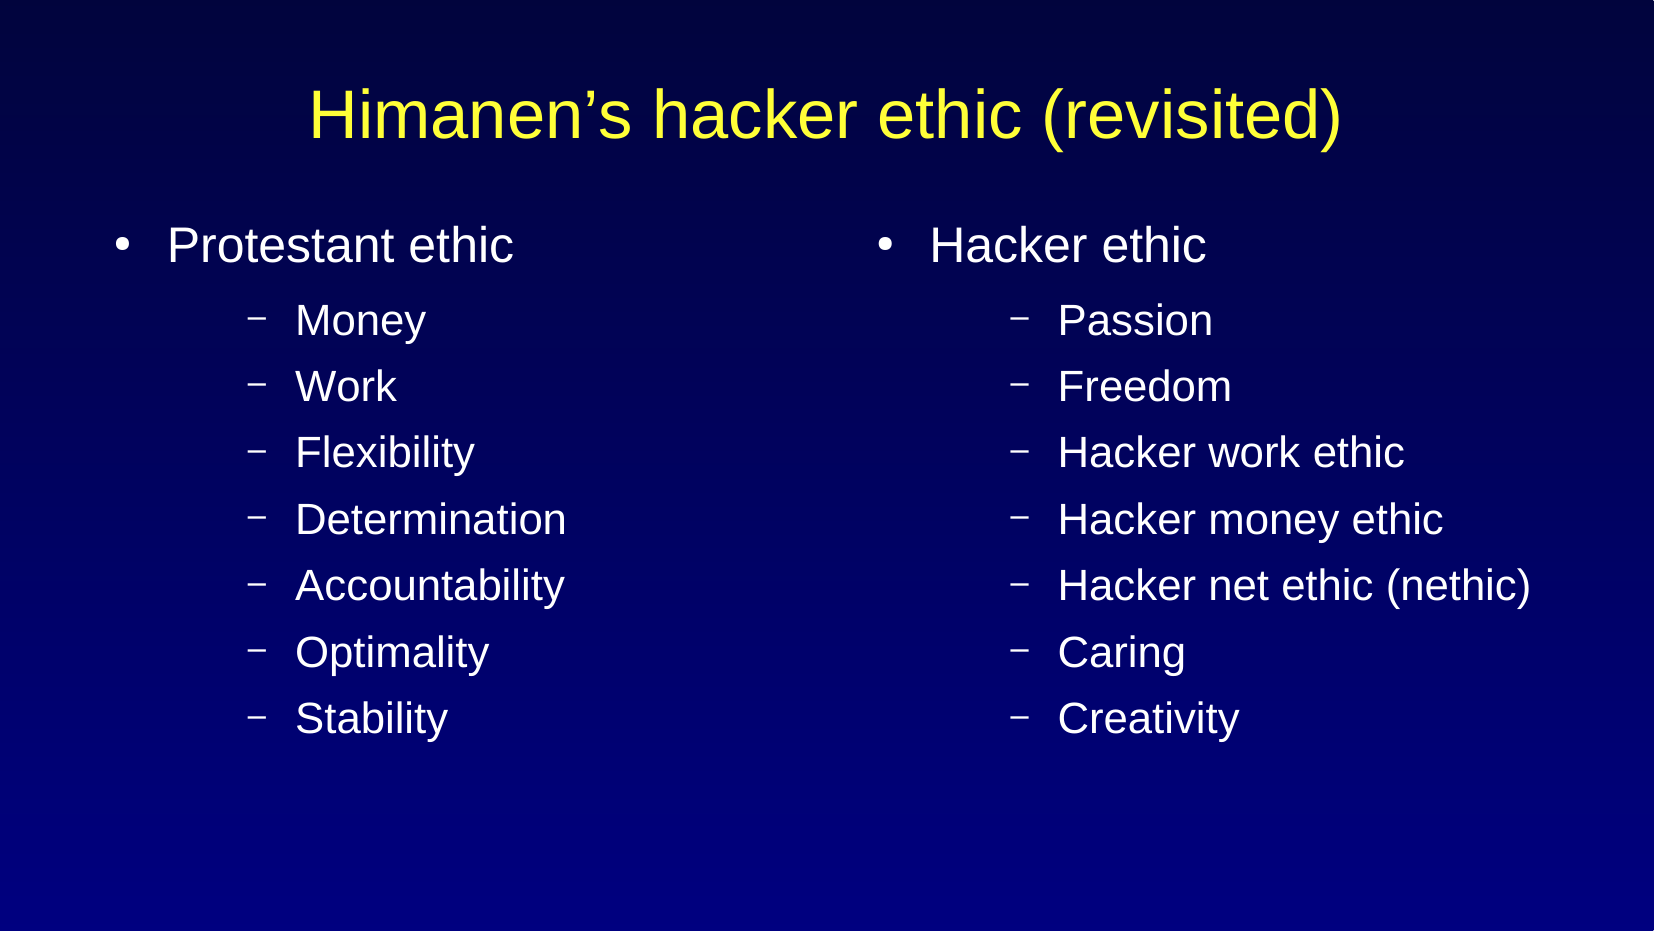

# Himanen’s hacker ethic (revisited)
Protestant ethic
Money
Work
Flexibility
Determination
Accountability
Optimality
Stability
Hacker ethic
Passion
Freedom
Hacker work ethic
Hacker money ethic
Hacker net ethic (nethic)
Caring
Creativity